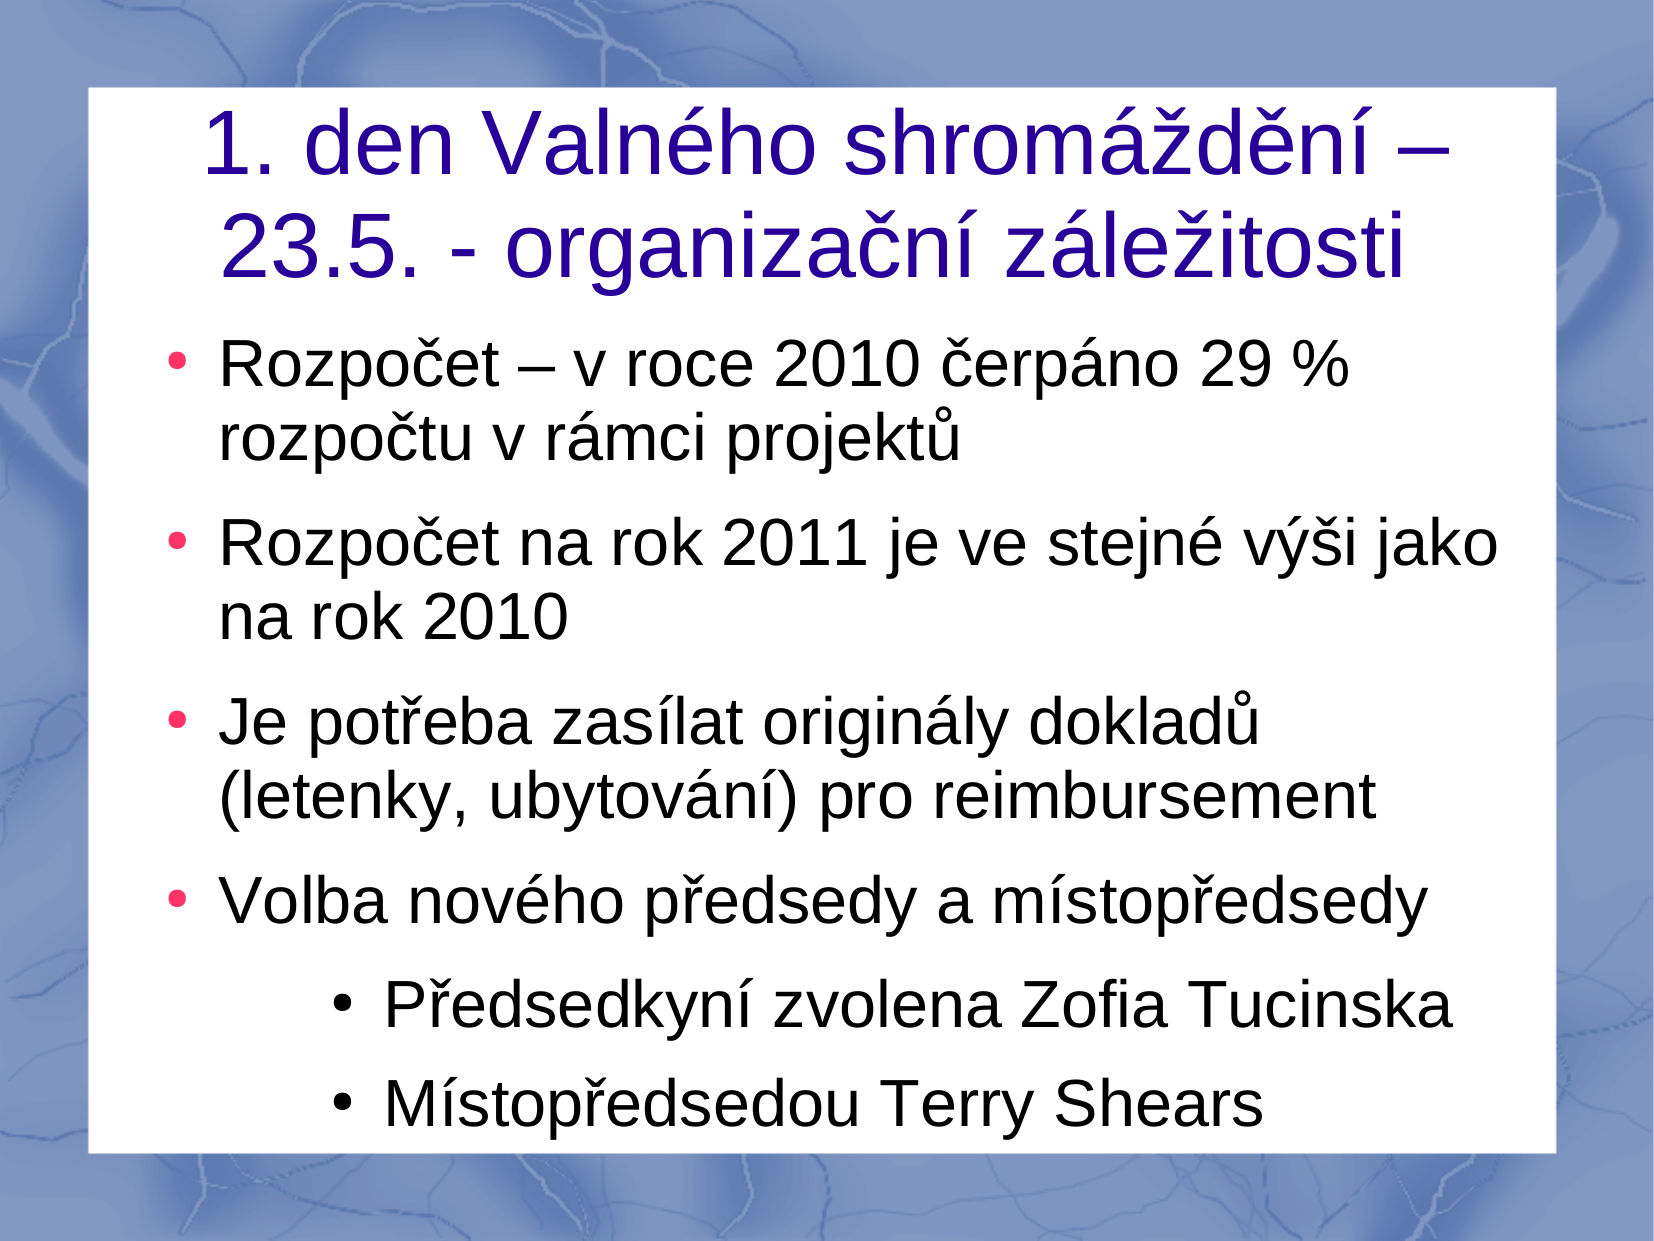

# 1. den Valného shromáždění – 23.5. - organizační záležitosti
Rozpočet – v roce 2010 čerpáno 29 % rozpočtu v rámci projektů
Rozpočet na rok 2011 je ve stejné výši jako na rok 2010
Je potřeba zasílat originály dokladů (letenky, ubytování) pro reimbursement
Volba nového předsedy a místopředsedy
Předsedkyní zvolena Zofia Tucinska
Místopředsedou Terry Shears